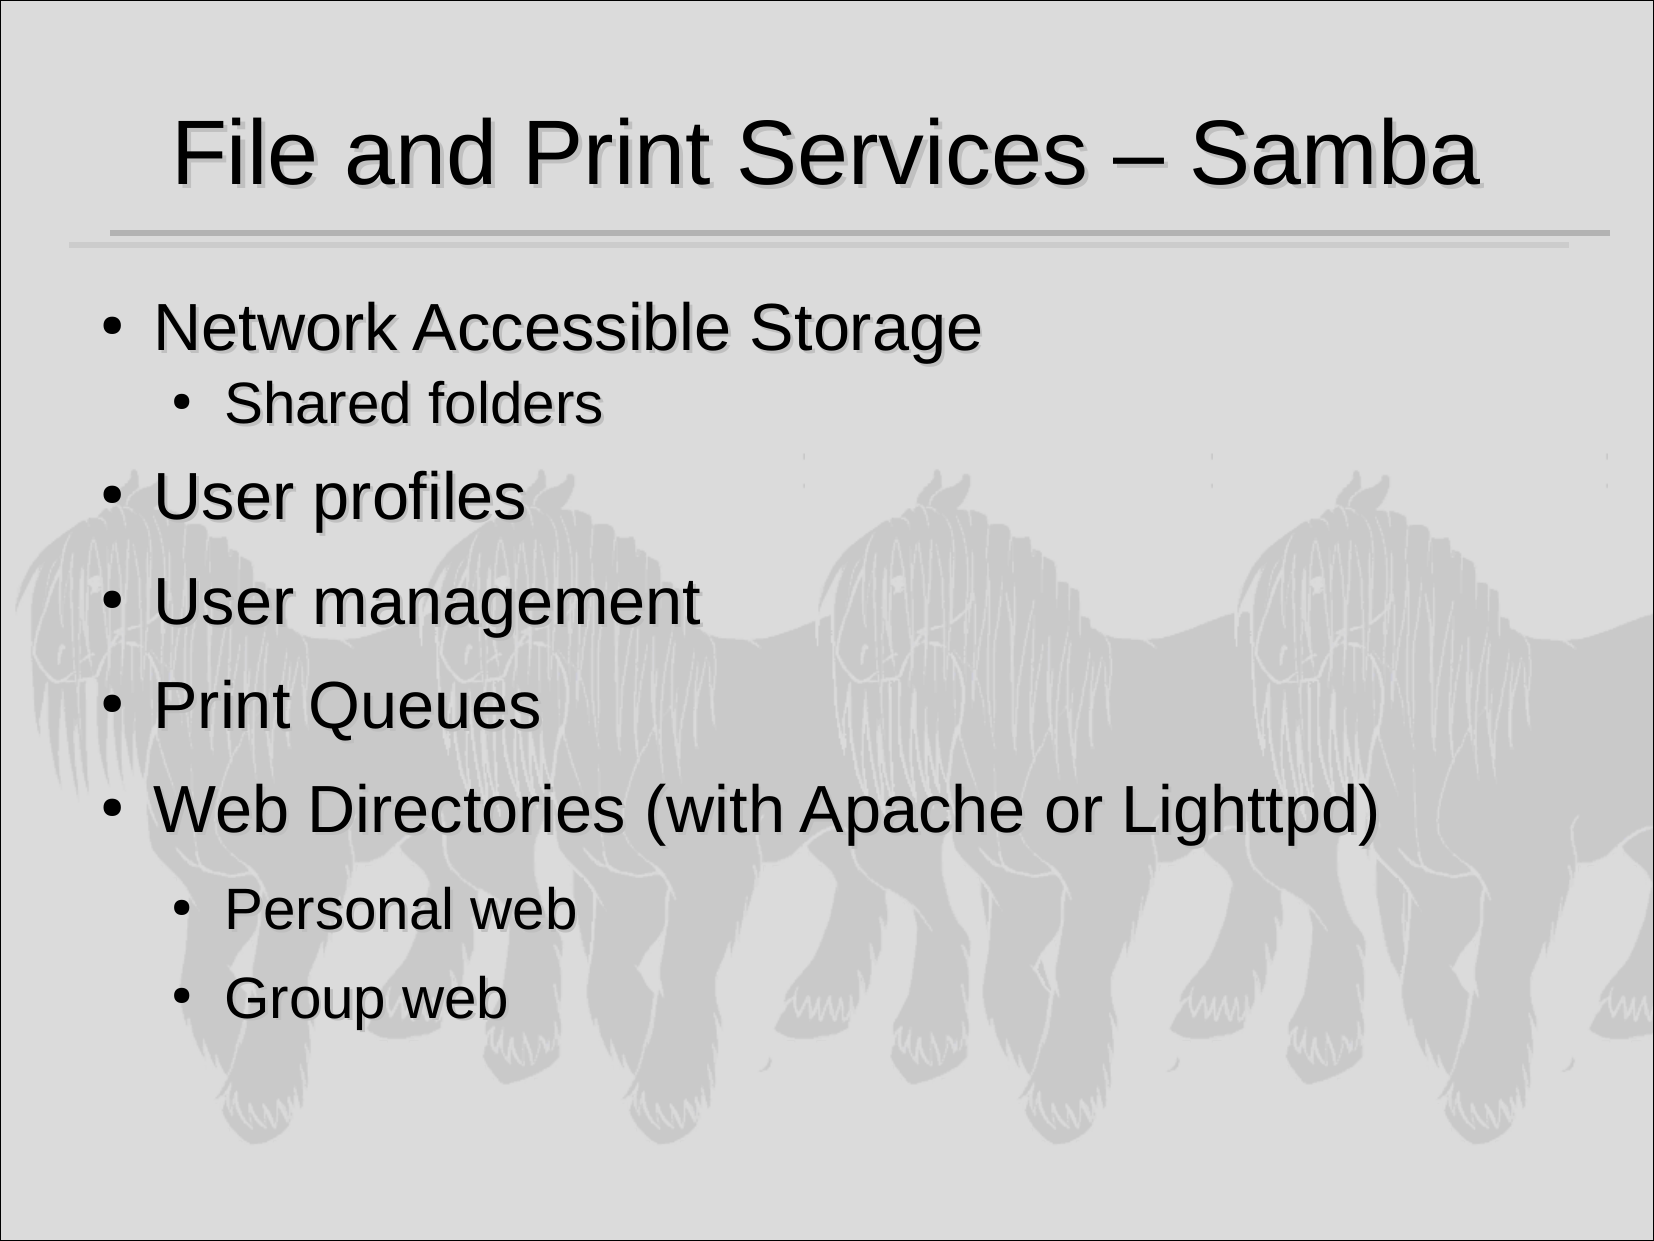

# File and Print Services – Samba
Network Accessible Storage
Shared folders
User profiles
User management
Print Queues
Web Directories (with Apache or Lighttpd)
Personal web
Group web